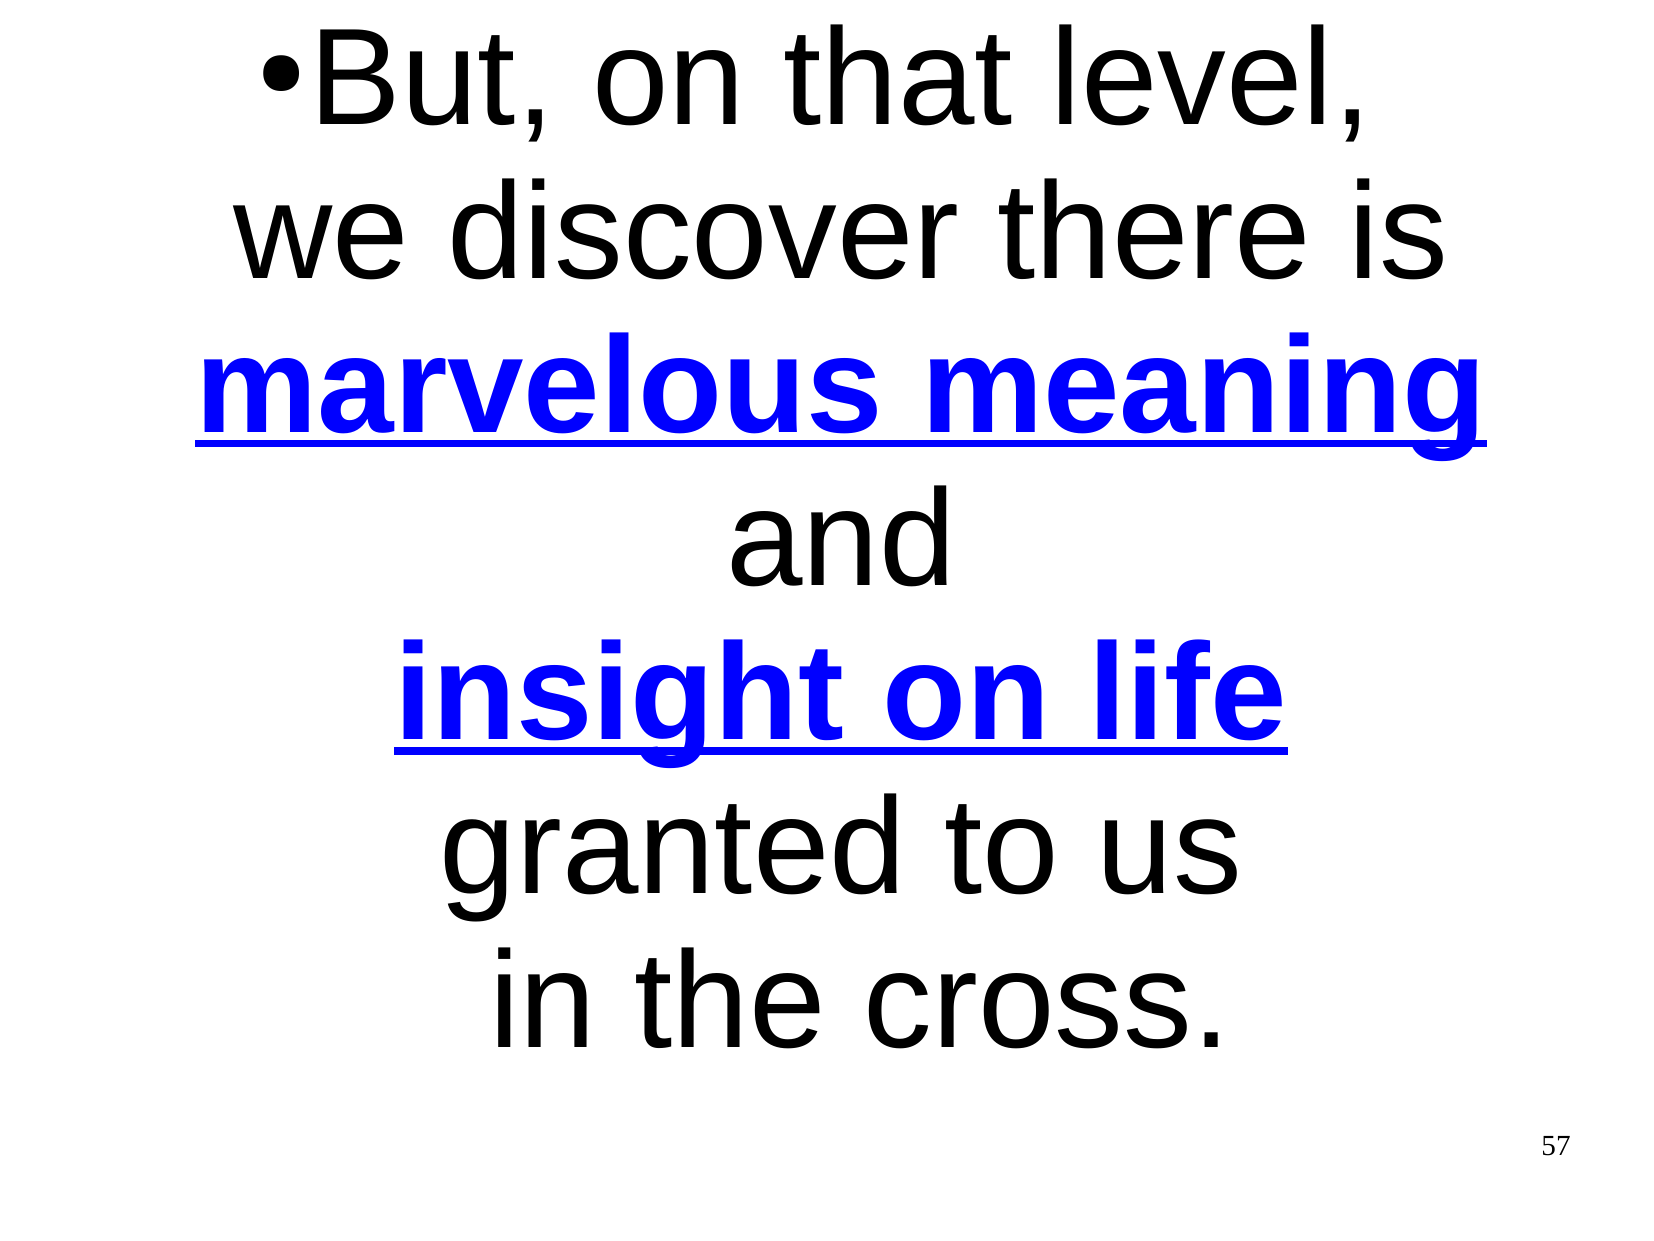

# But, on that level, we discover there is marvelous meaning and insight on life granted to us in the cross.
57